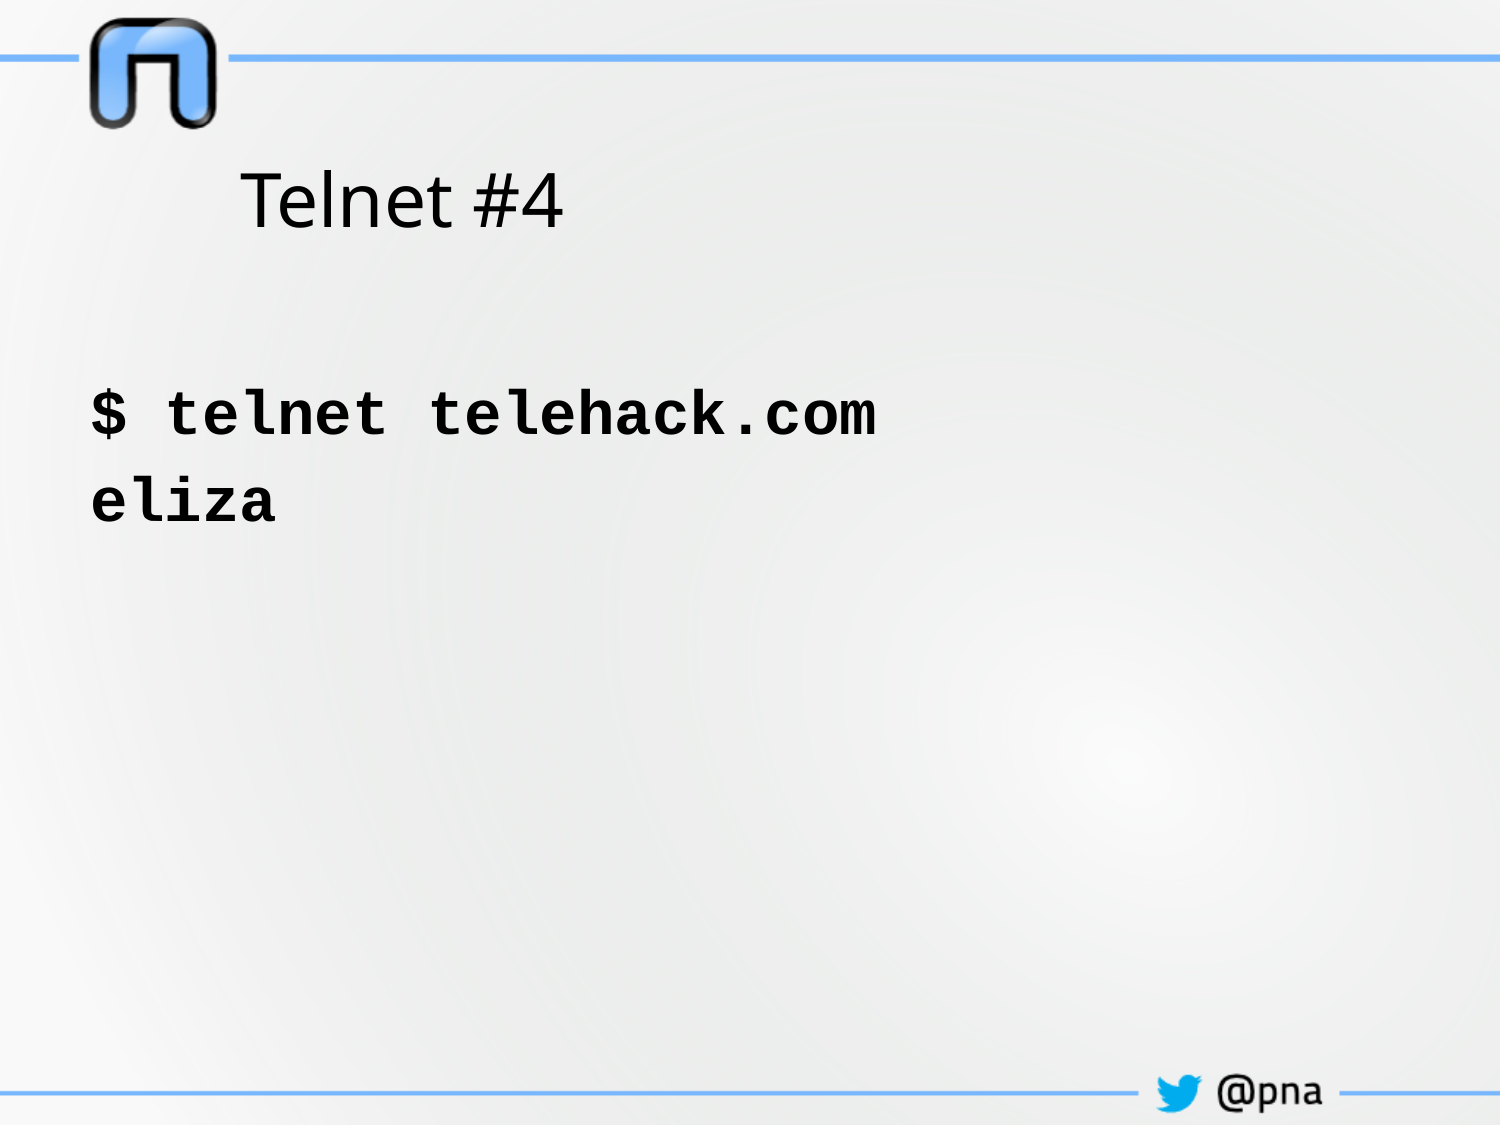

# Telnet #4
$ telnet telehack.com
eliza